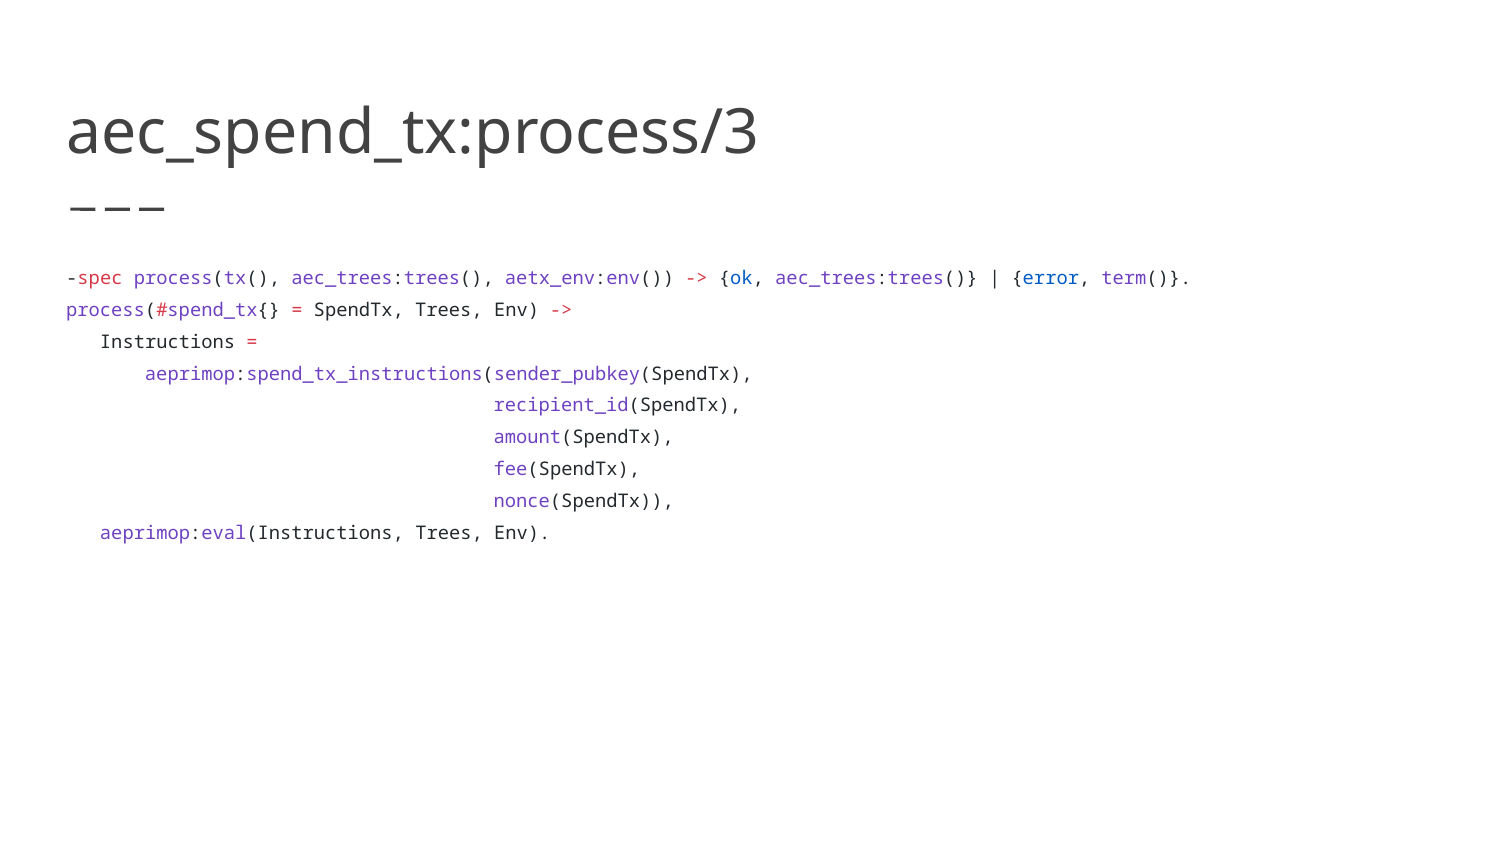

# aec_spend_tx:process/3
-spec process(tx(), aec_trees:trees(), aetx_env:env()) -> {ok, aec_trees:trees()} | {error, term()}.
process(#spend_tx{} = SpendTx, Trees, Env) ->
 Instructions =
 aeprimop:spend_tx_instructions(sender_pubkey(SpendTx),
 recipient_id(SpendTx),
 amount(SpendTx),
 fee(SpendTx),
 nonce(SpendTx)),
 aeprimop:eval(Instructions, Trees, Env).